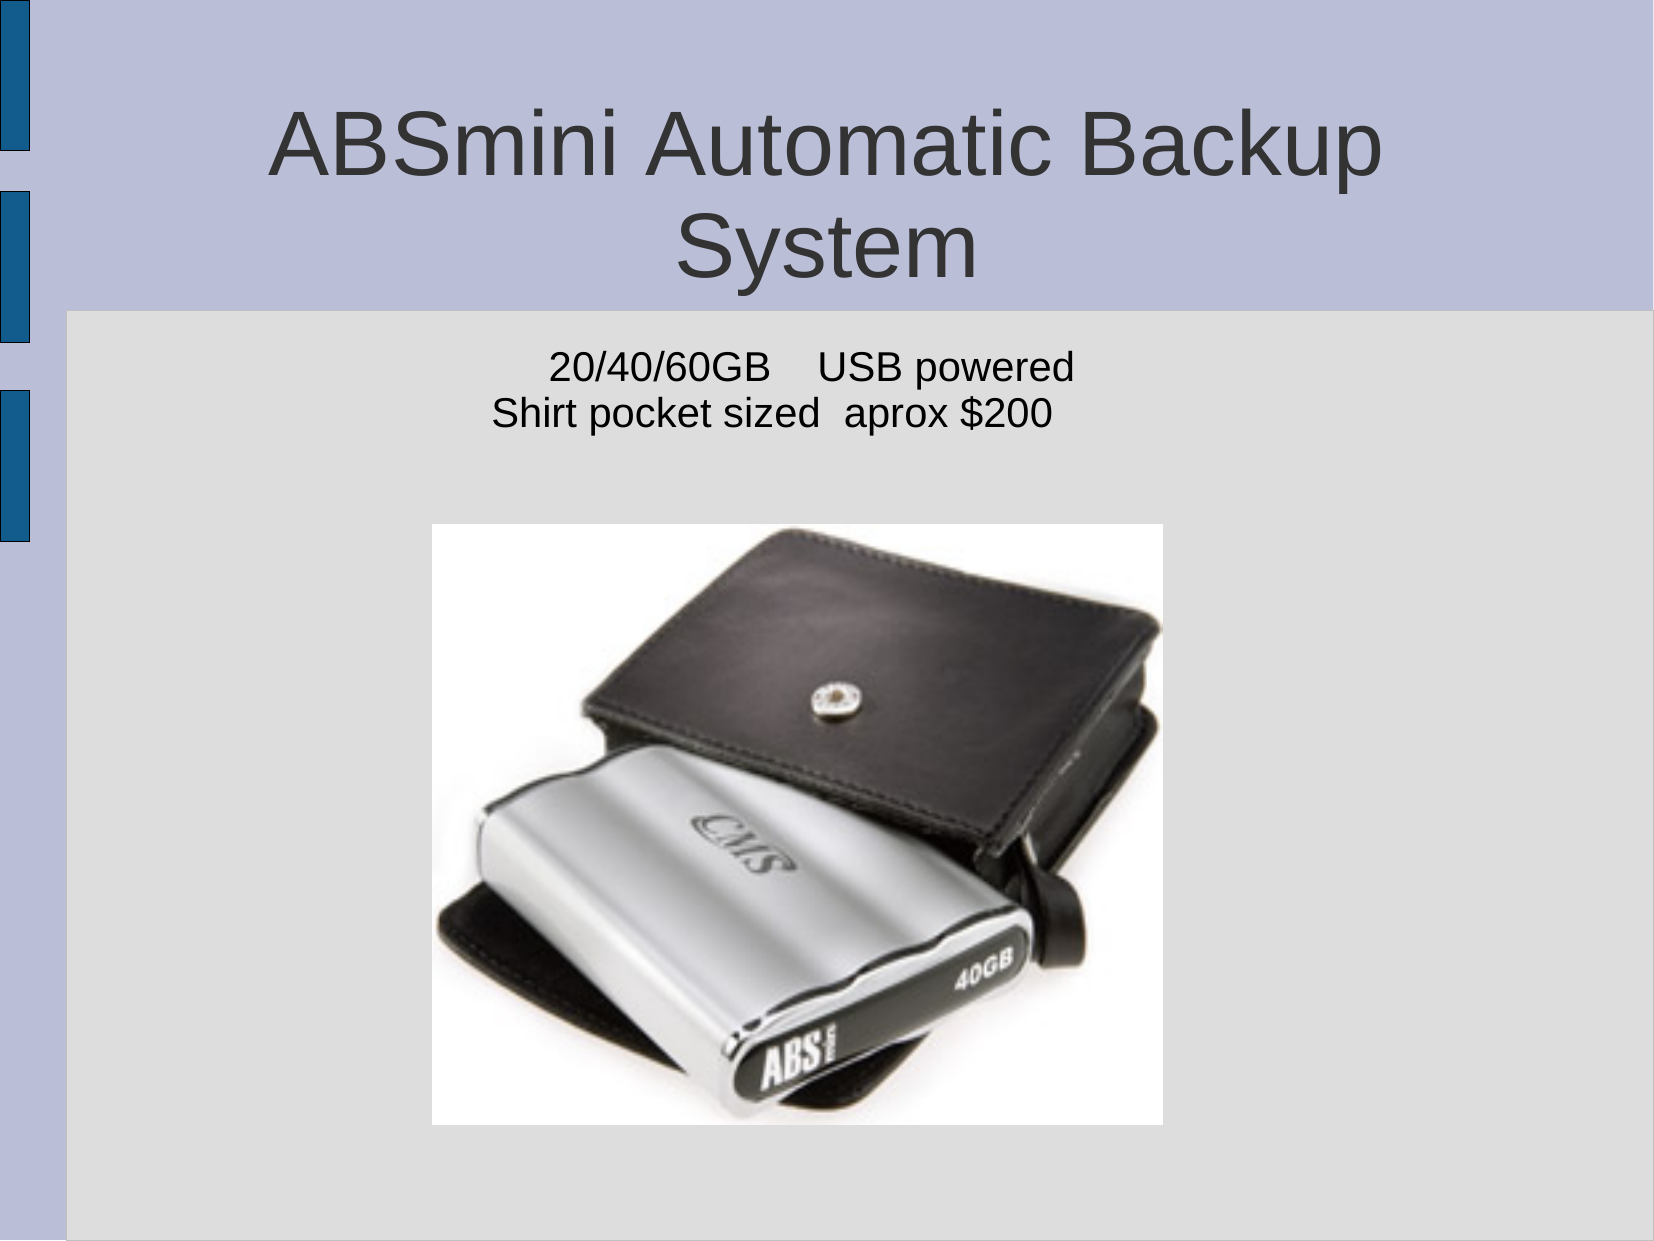

# ABSmini Automatic Backup System
 20/40/60GB USB powered
Shirt pocket sized aprox $200